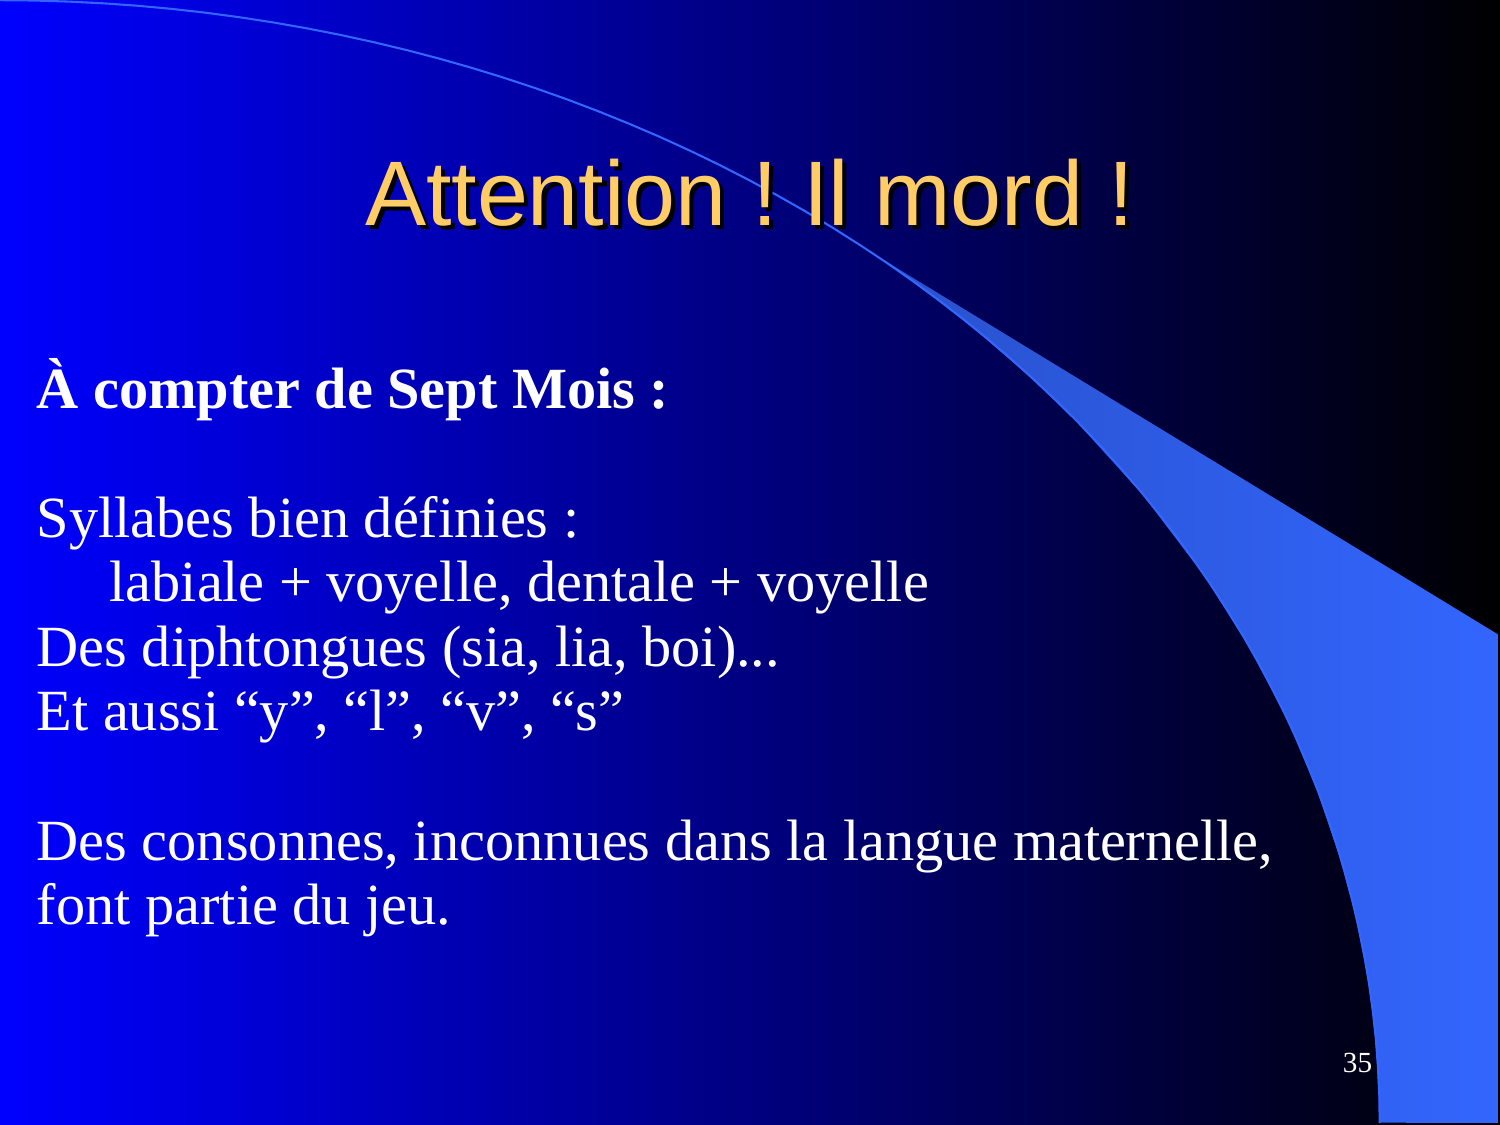

# Attention ! Il mord !
À compter de Sept Mois :
Syllabes bien définies :
 labiale + voyelle, dentale + voyelle
Des diphtongues (sia, lia, boi)...
Et aussi “y”, “l”, “v”, “s”
Des consonnes, inconnues dans la langue maternelle,
font partie du jeu.
35